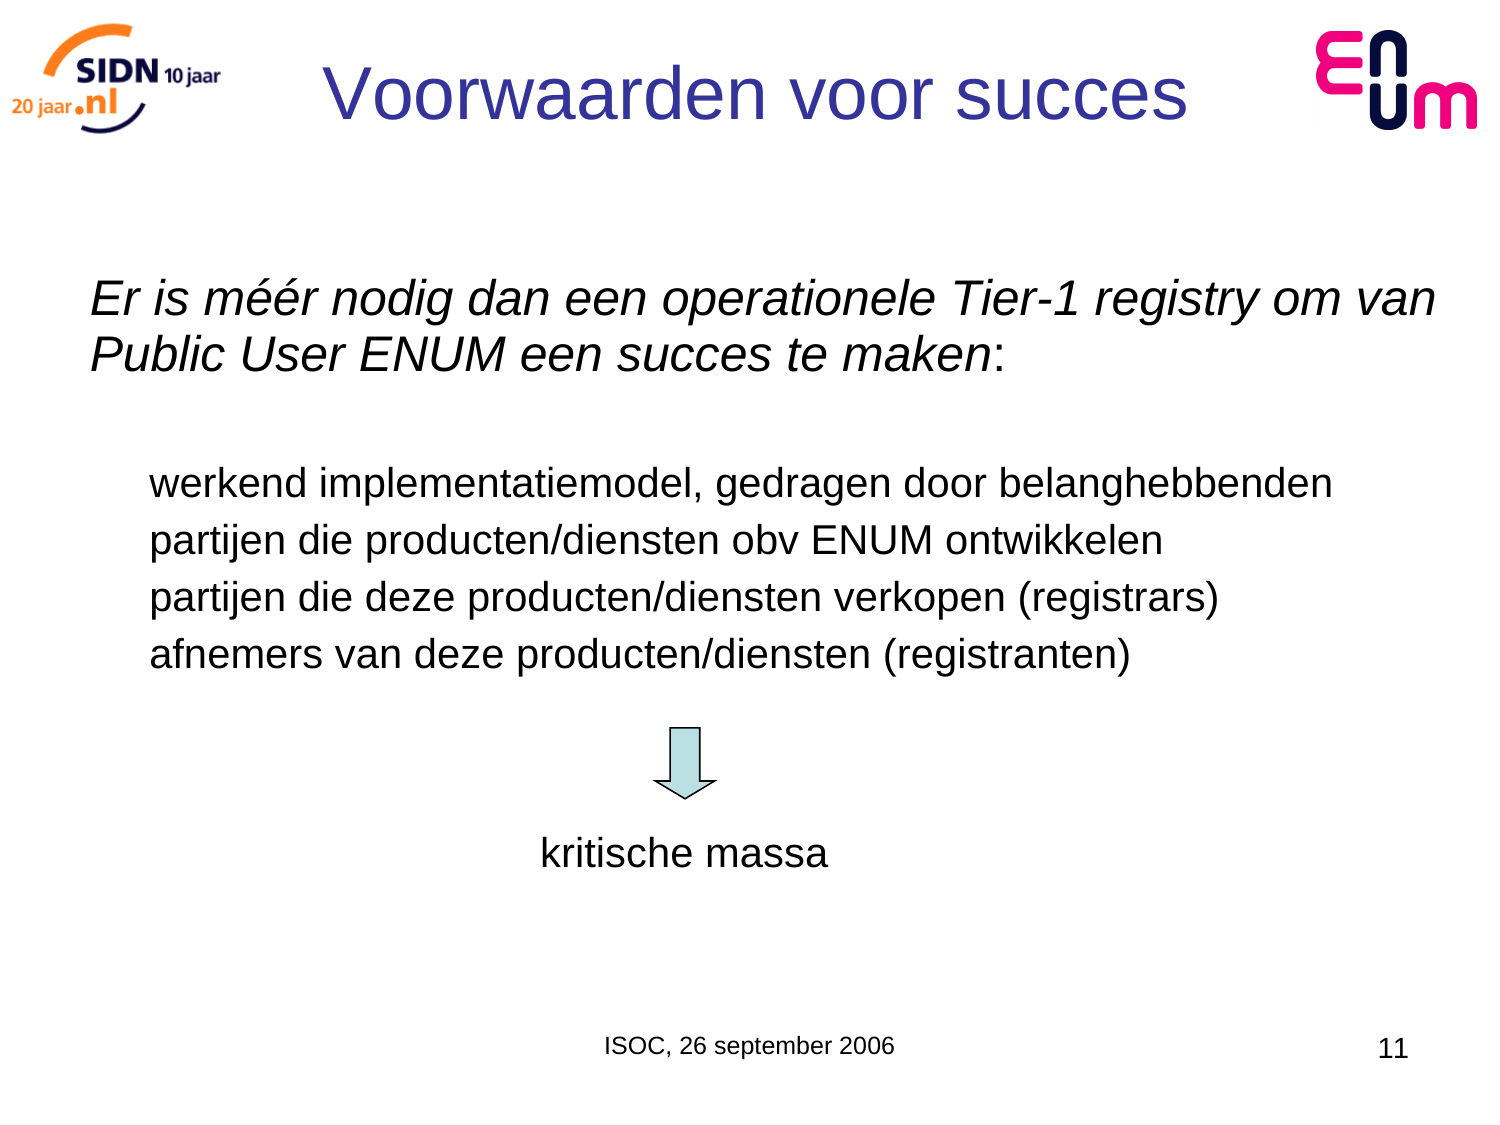

# Voorwaarden voor succes
Er is méér nodig dan een operationele Tier-1 registry om van Public User ENUM een succes te maken:
werkend implementatiemodel, gedragen door belanghebbenden
partijen die producten/diensten obv ENUM ontwikkelen
partijen die deze producten/diensten verkopen (registrars)
afnemers van deze producten/diensten (registranten)
kritische massa
ISOC, 26 september 2006
11